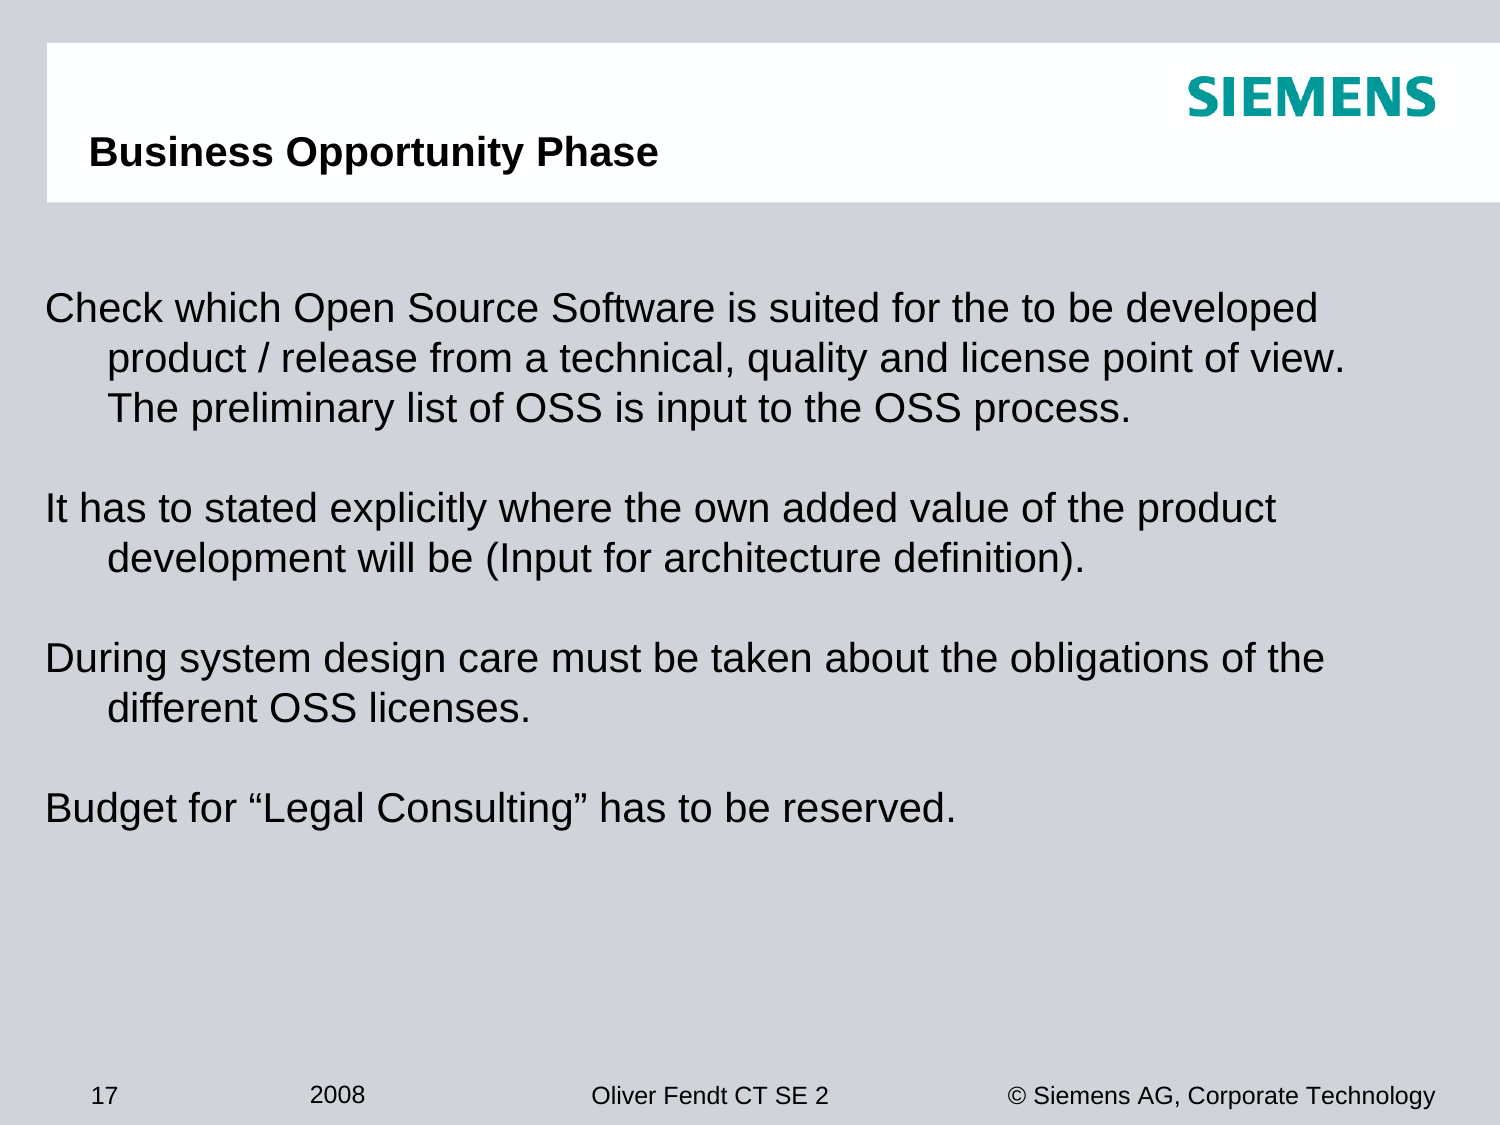

# Business Opportunity Phase
Check which Open Source Software is suited for the to be developed product / release from a technical, quality and license point of view. The preliminary list of OSS is input to the OSS process.
It has to stated explicitly where the own added value of the product development will be (Input for architecture definition).
During system design care must be taken about the obligations of the different OSS licenses.
Budget for “Legal Consulting” has to be reserved.